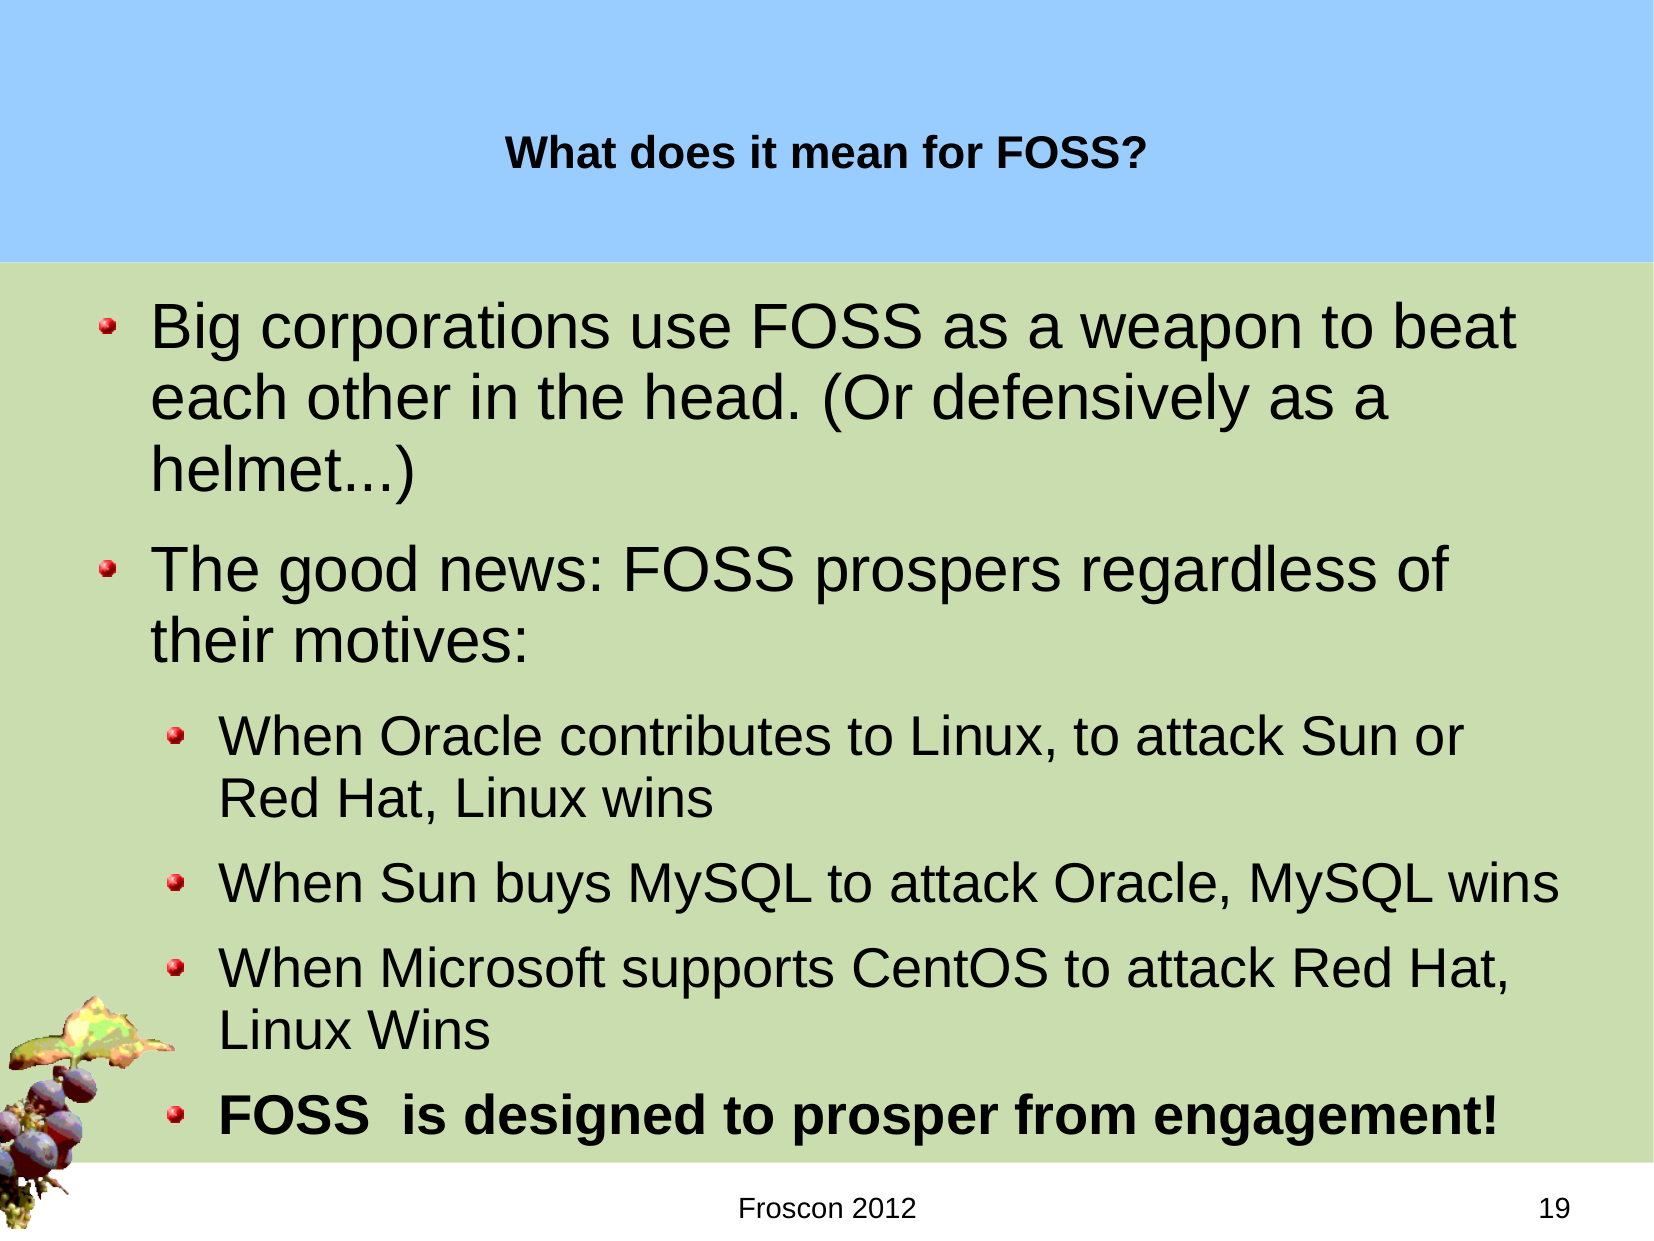

# What does it mean for FOSS?
Big corporations use FOSS as a weapon to beat each other in the head. (Or defensively as a helmet...)
The good news: FOSS prospers regardless of their motives:
When Oracle contributes to Linux, to attack Sun or Red Hat, Linux wins
When Sun buys MySQL to attack Oracle, MySQL wins
When Microsoft supports CentOS to attack Red Hat, Linux Wins
FOSS is designed to prosper from engagement!
Froscon 2012
19